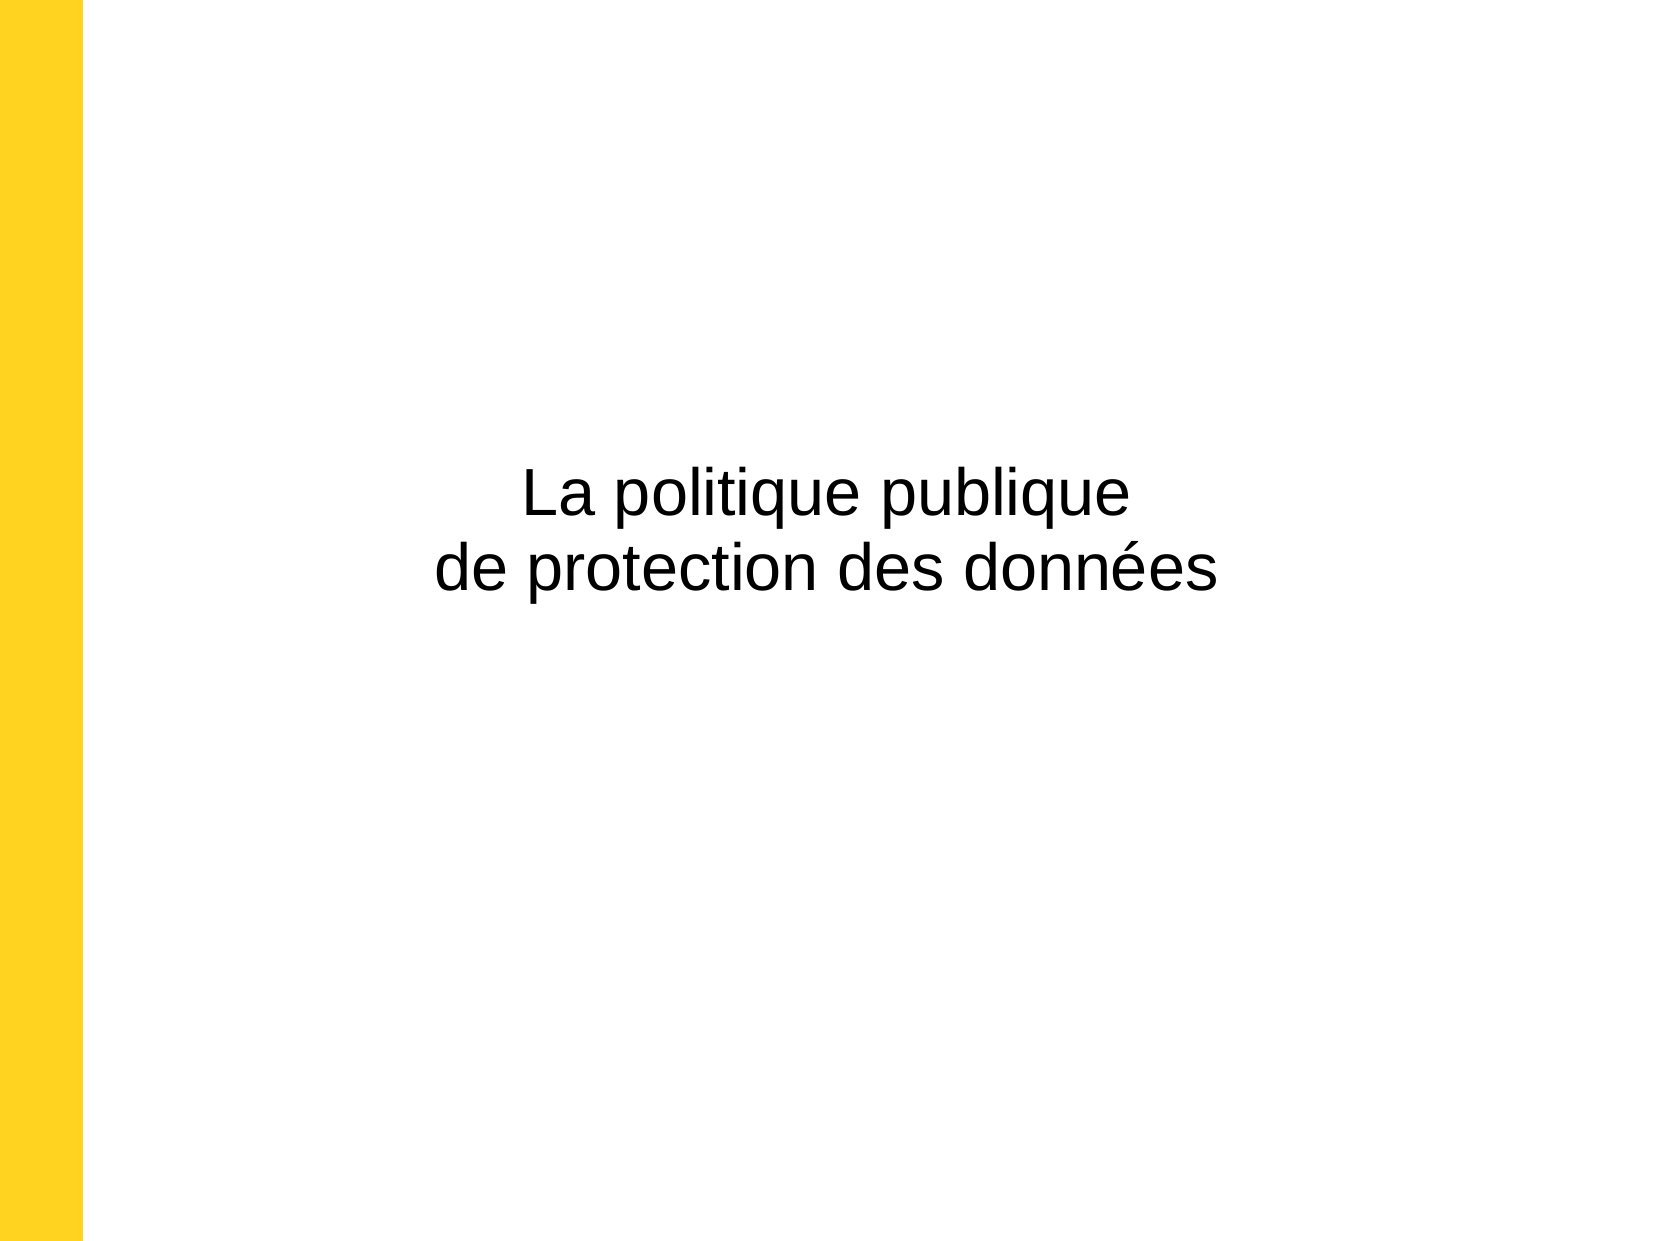

# La politique publique de protection des données